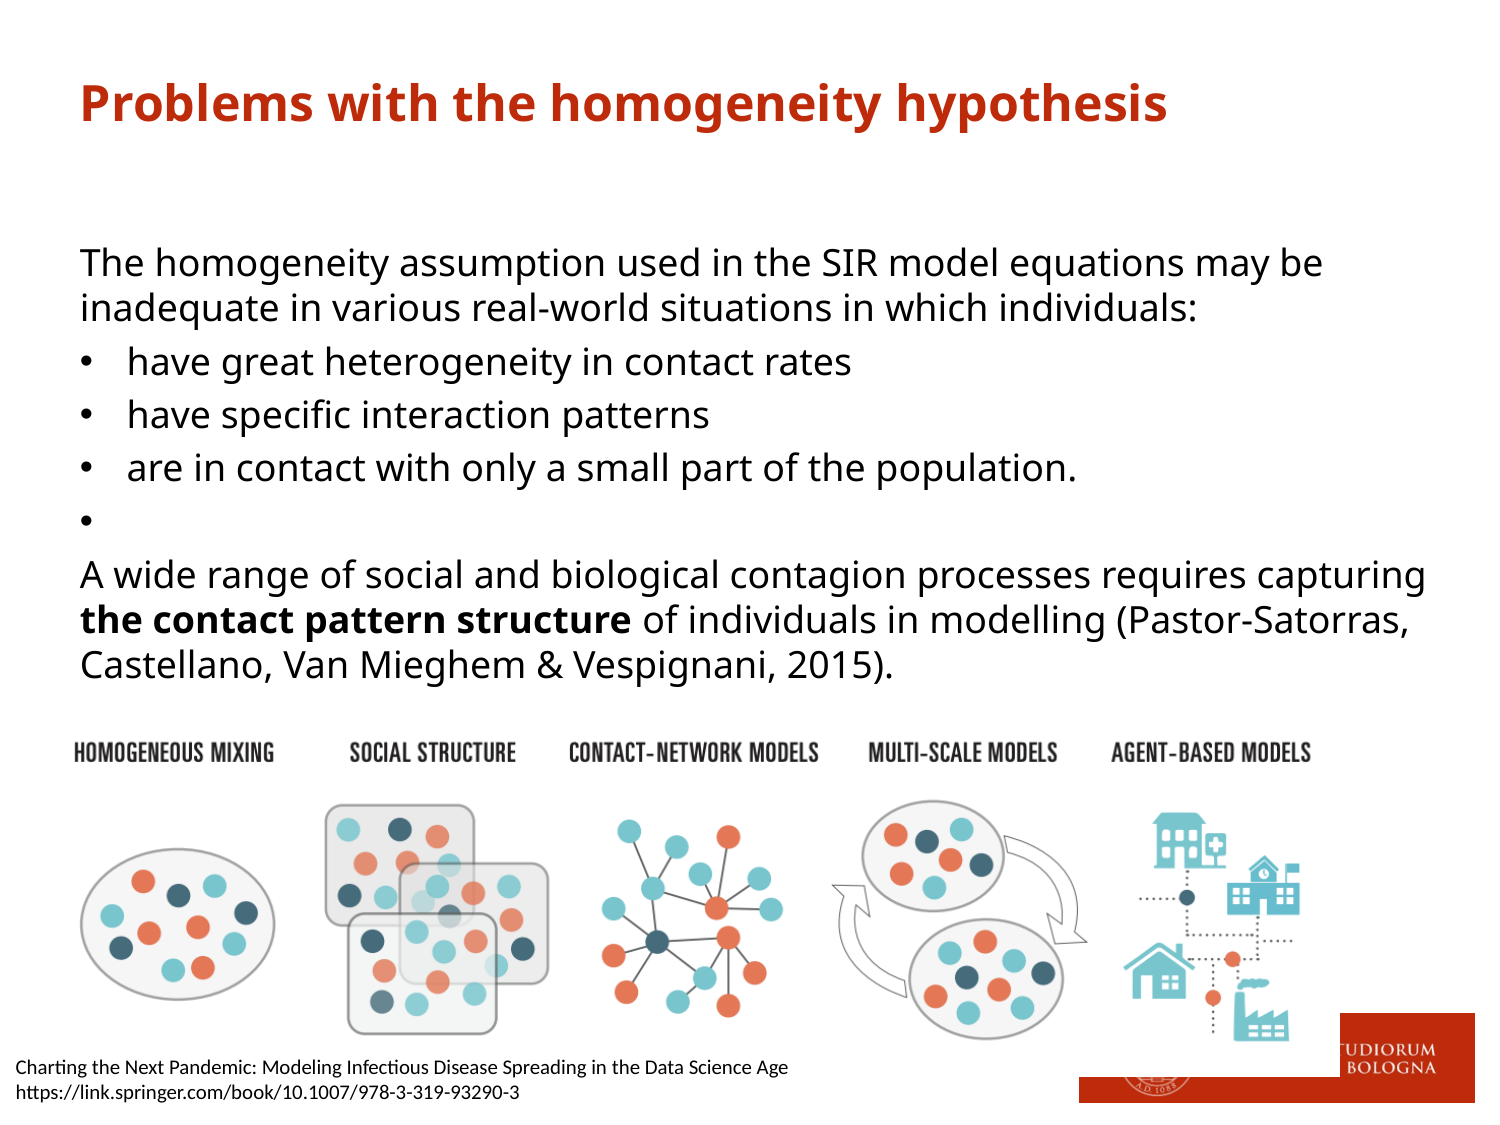

# Problems with the homogeneity hypothesis
The homogeneity assumption used in the SIR model equations may be inadequate in various real-world situations in which individuals:
have great heterogeneity in contact rates
have specific interaction patterns
are in contact with only a small part of the population.
A wide range of social and biological contagion processes requires capturing the contact pattern structure of individuals in modelling (Pastor-Satorras, Castellano, Van Mieghem & Vespignani, 2015).
Hence Network Science
Charting the Next Pandemic: Modeling Infectious Disease Spreading in the Data Science Age https://link.springer.com/book/10.1007/978-3-319-93290-3